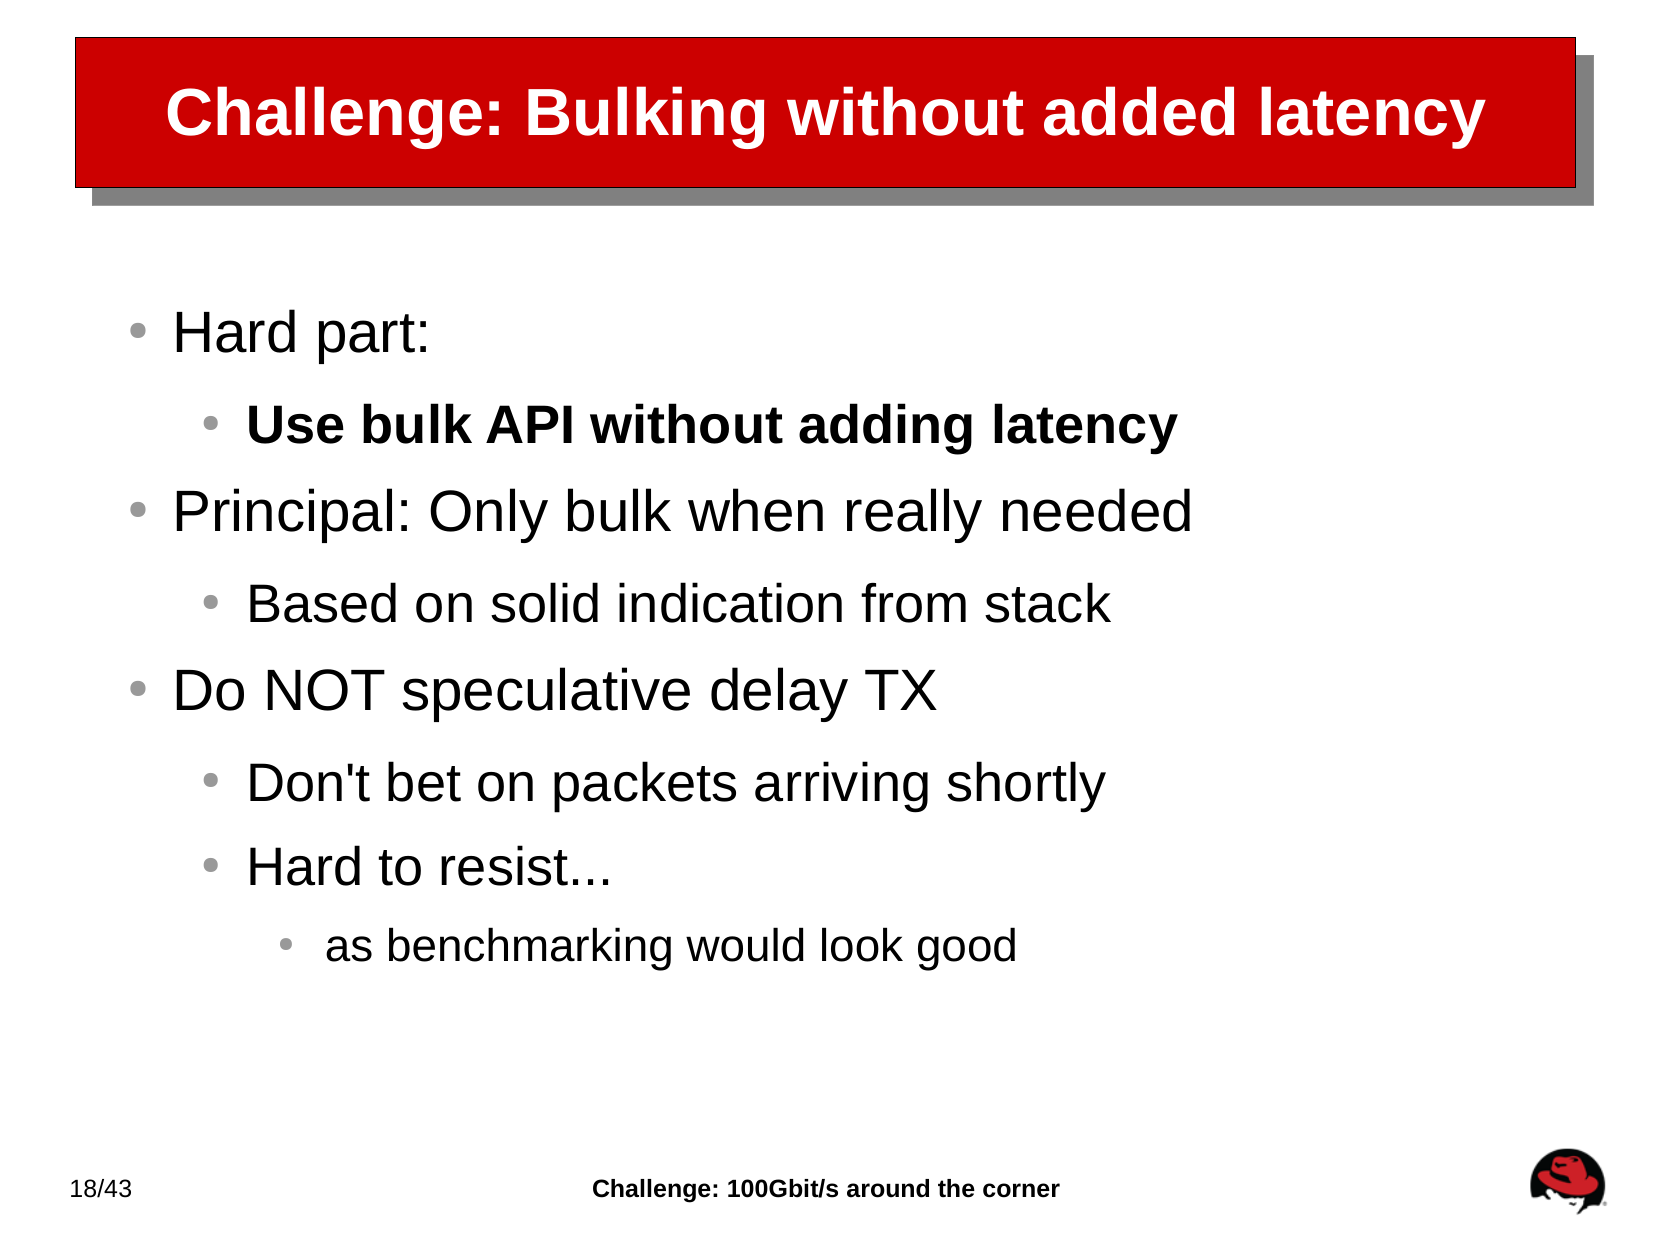

# Challenge: Bulking without added latency
Hard part:
Use bulk API without adding latency
Principal: Only bulk when really needed
Based on solid indication from stack
Do NOT speculative delay TX
Don't bet on packets arriving shortly
Hard to resist...
as benchmarking would look good